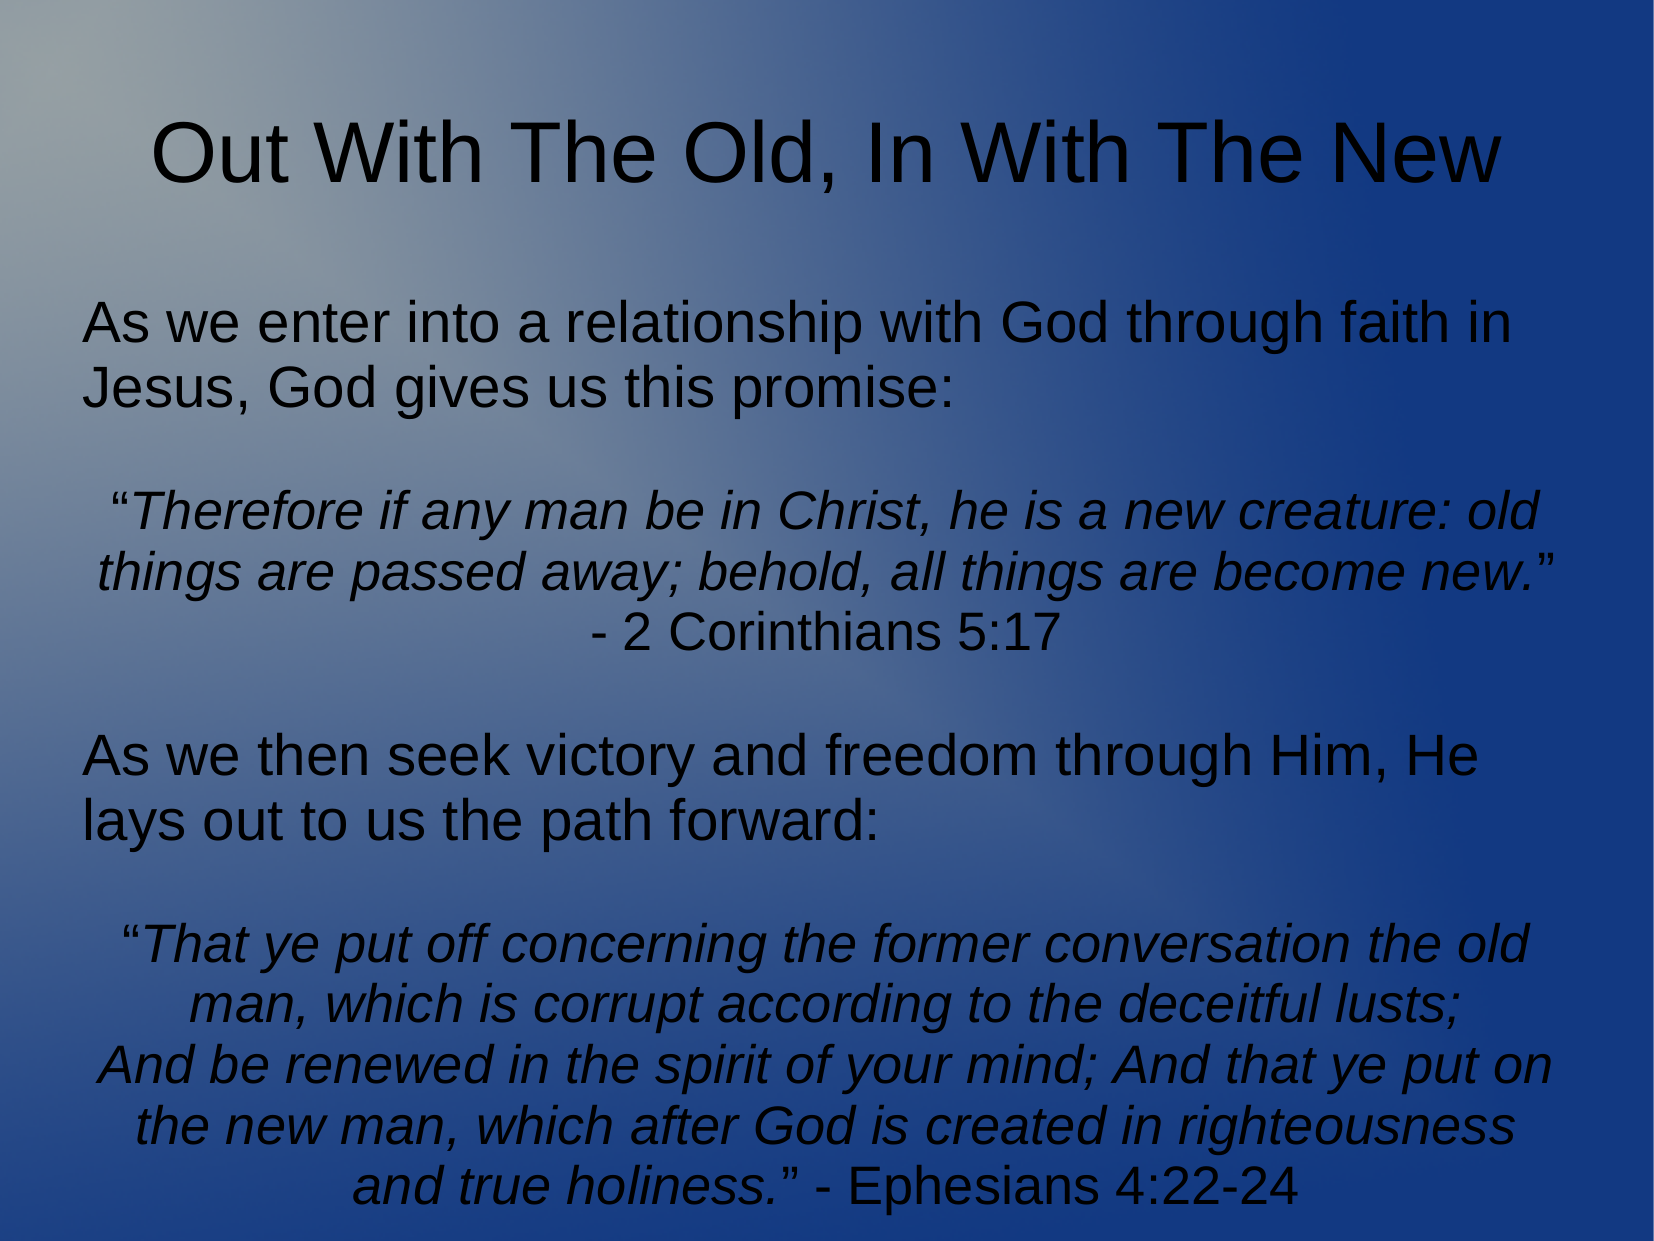

# Out With The Old, In With The New
As we enter into a relationship with God through faith in Jesus, God gives us this promise:
“Therefore if any man be in Christ, he is a new creature: old things are passed away; behold, all things are become new.” - 2 Corinthians 5:17
As we then seek victory and freedom through Him, He lays out to us the path forward:
“That ye put off concerning the former conversation the old man, which is corrupt according to the deceitful lusts;
And be renewed in the spirit of your mind; And that ye put on the new man, which after God is created in righteousness and true holiness.” - Ephesians 4:22-24